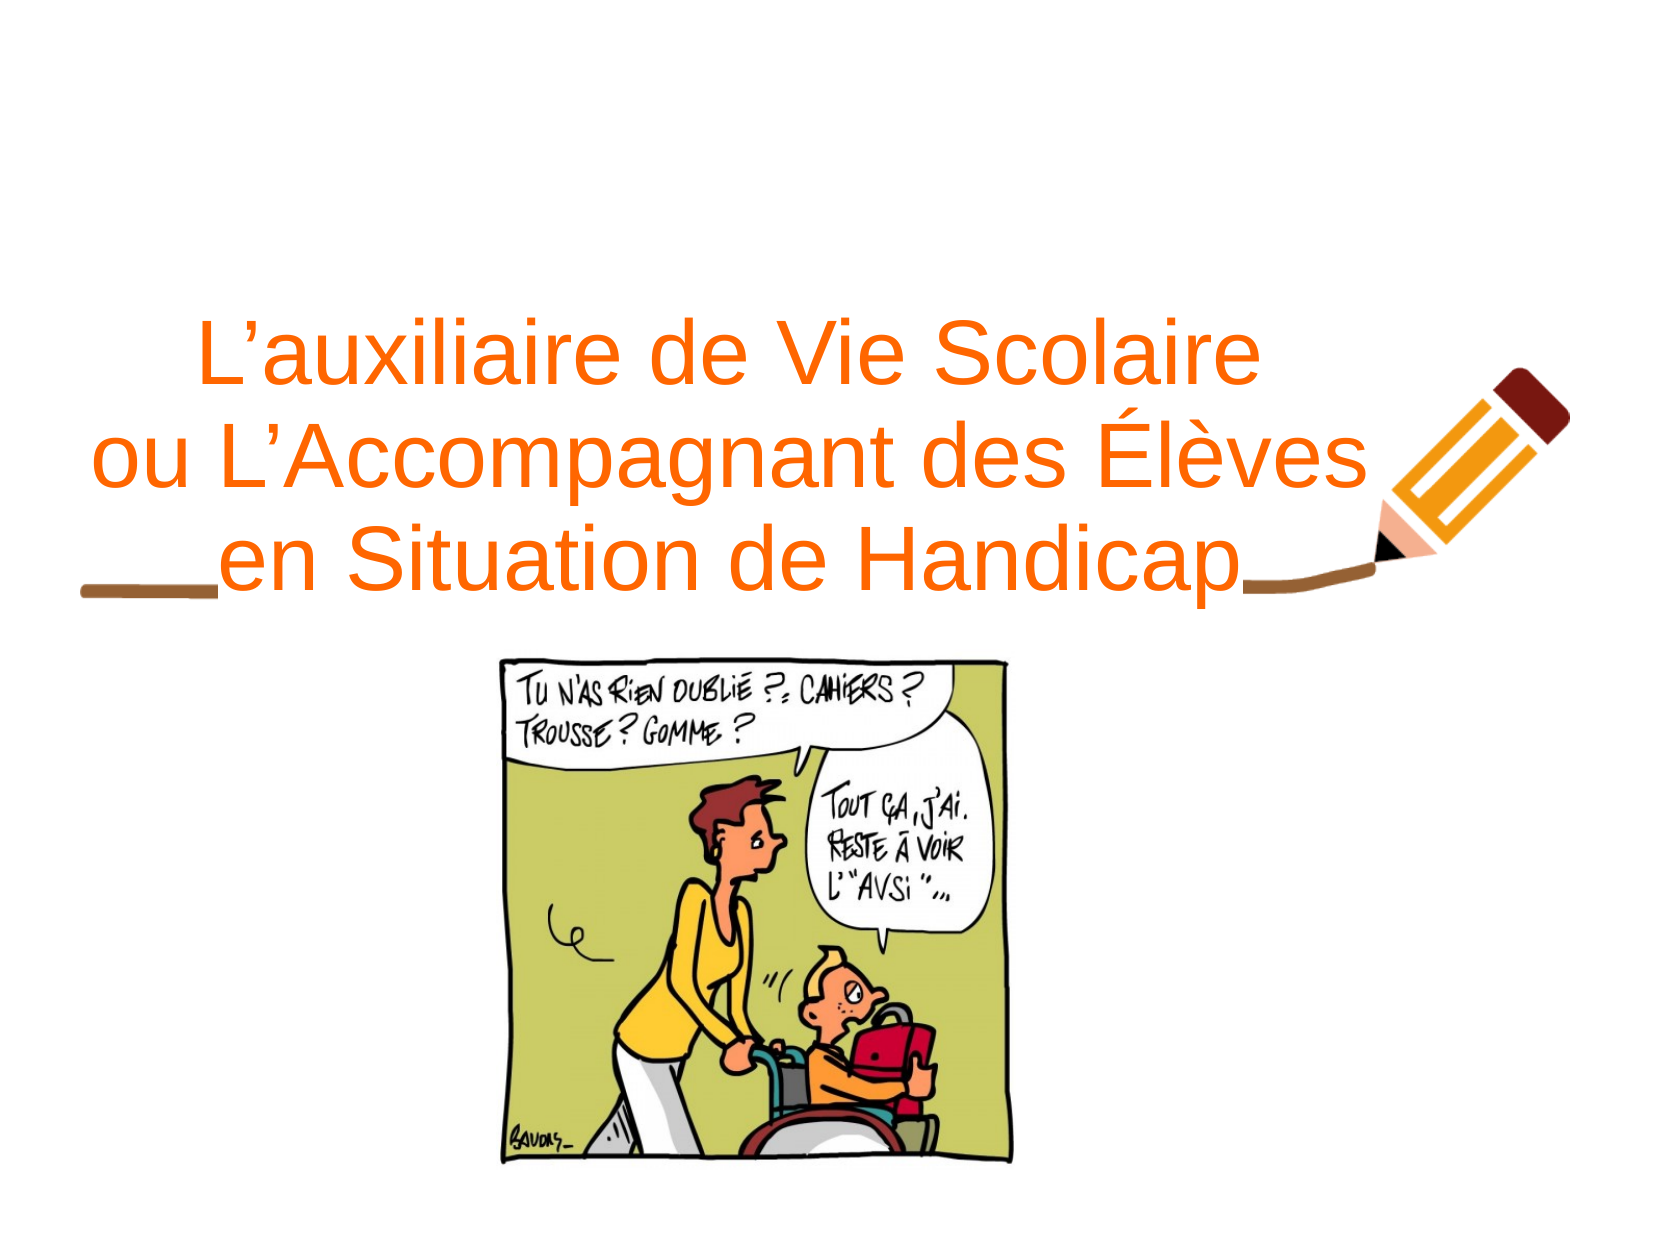

# L’auxiliaire de Vie Scolaire ou L’Accompagnant des Élèves en Situation de Handicap